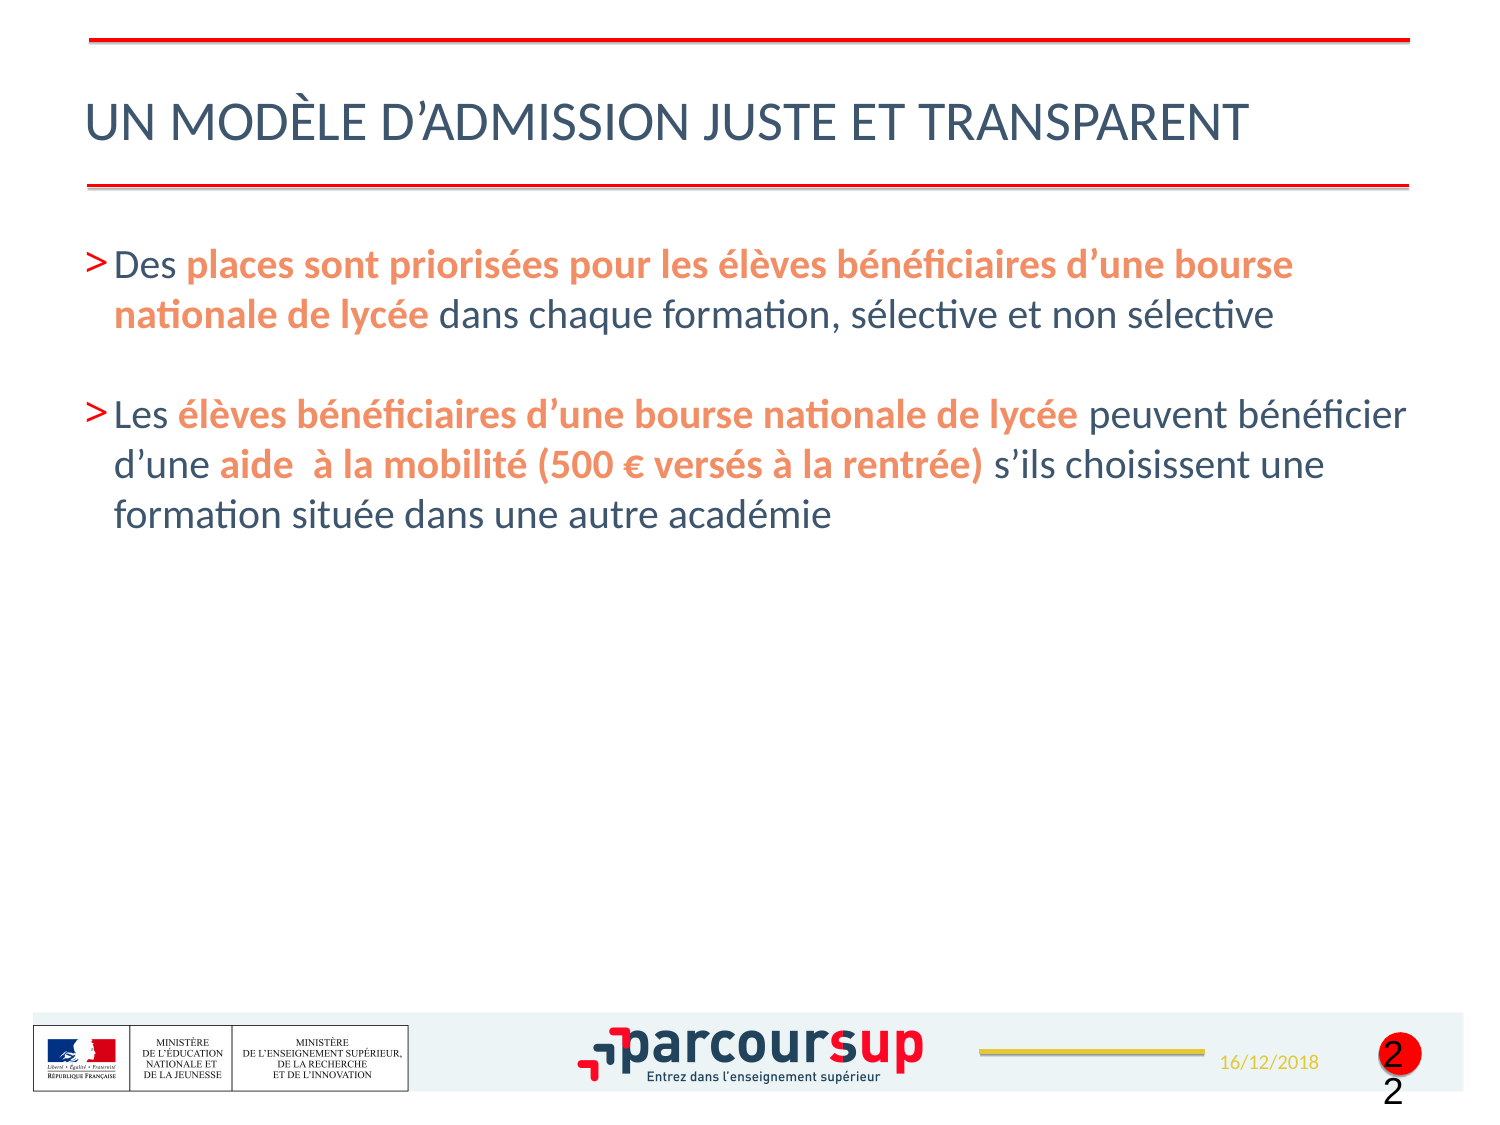

Un modèle d’admission juste et transparent
Des places sont priorisées pour les élèves bénéficiaires d’une bourse nationale de lycée dans chaque formation, sélective et non sélective
Les élèves bénéficiaires d’une bourse nationale de lycée peuvent bénéficier d’une aide à la mobilité (500 € versés à la rentrée) s’ils choisissent une formation située dans une autre académie